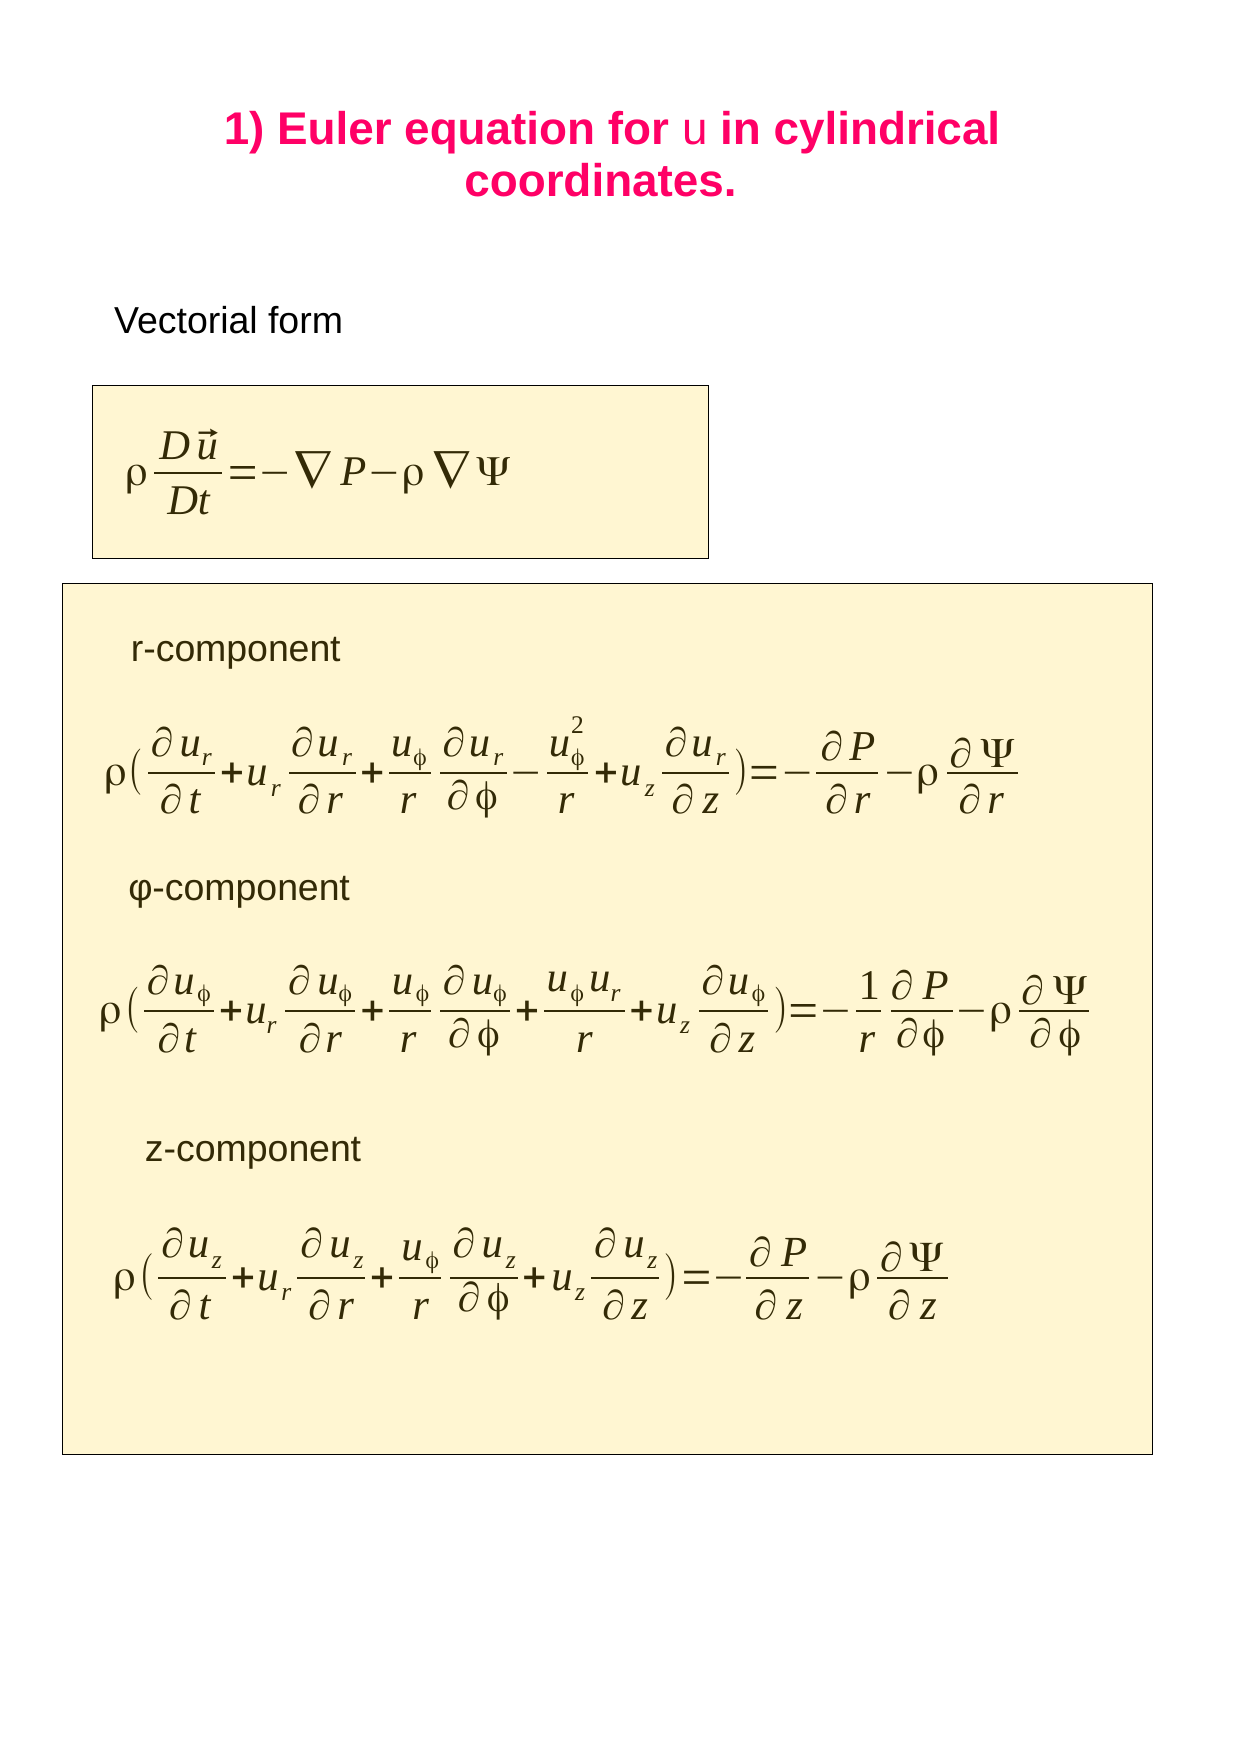

1) Euler equation for u in cylindrical coordinates.
Vectorial form
r-component
φ-component
z-component